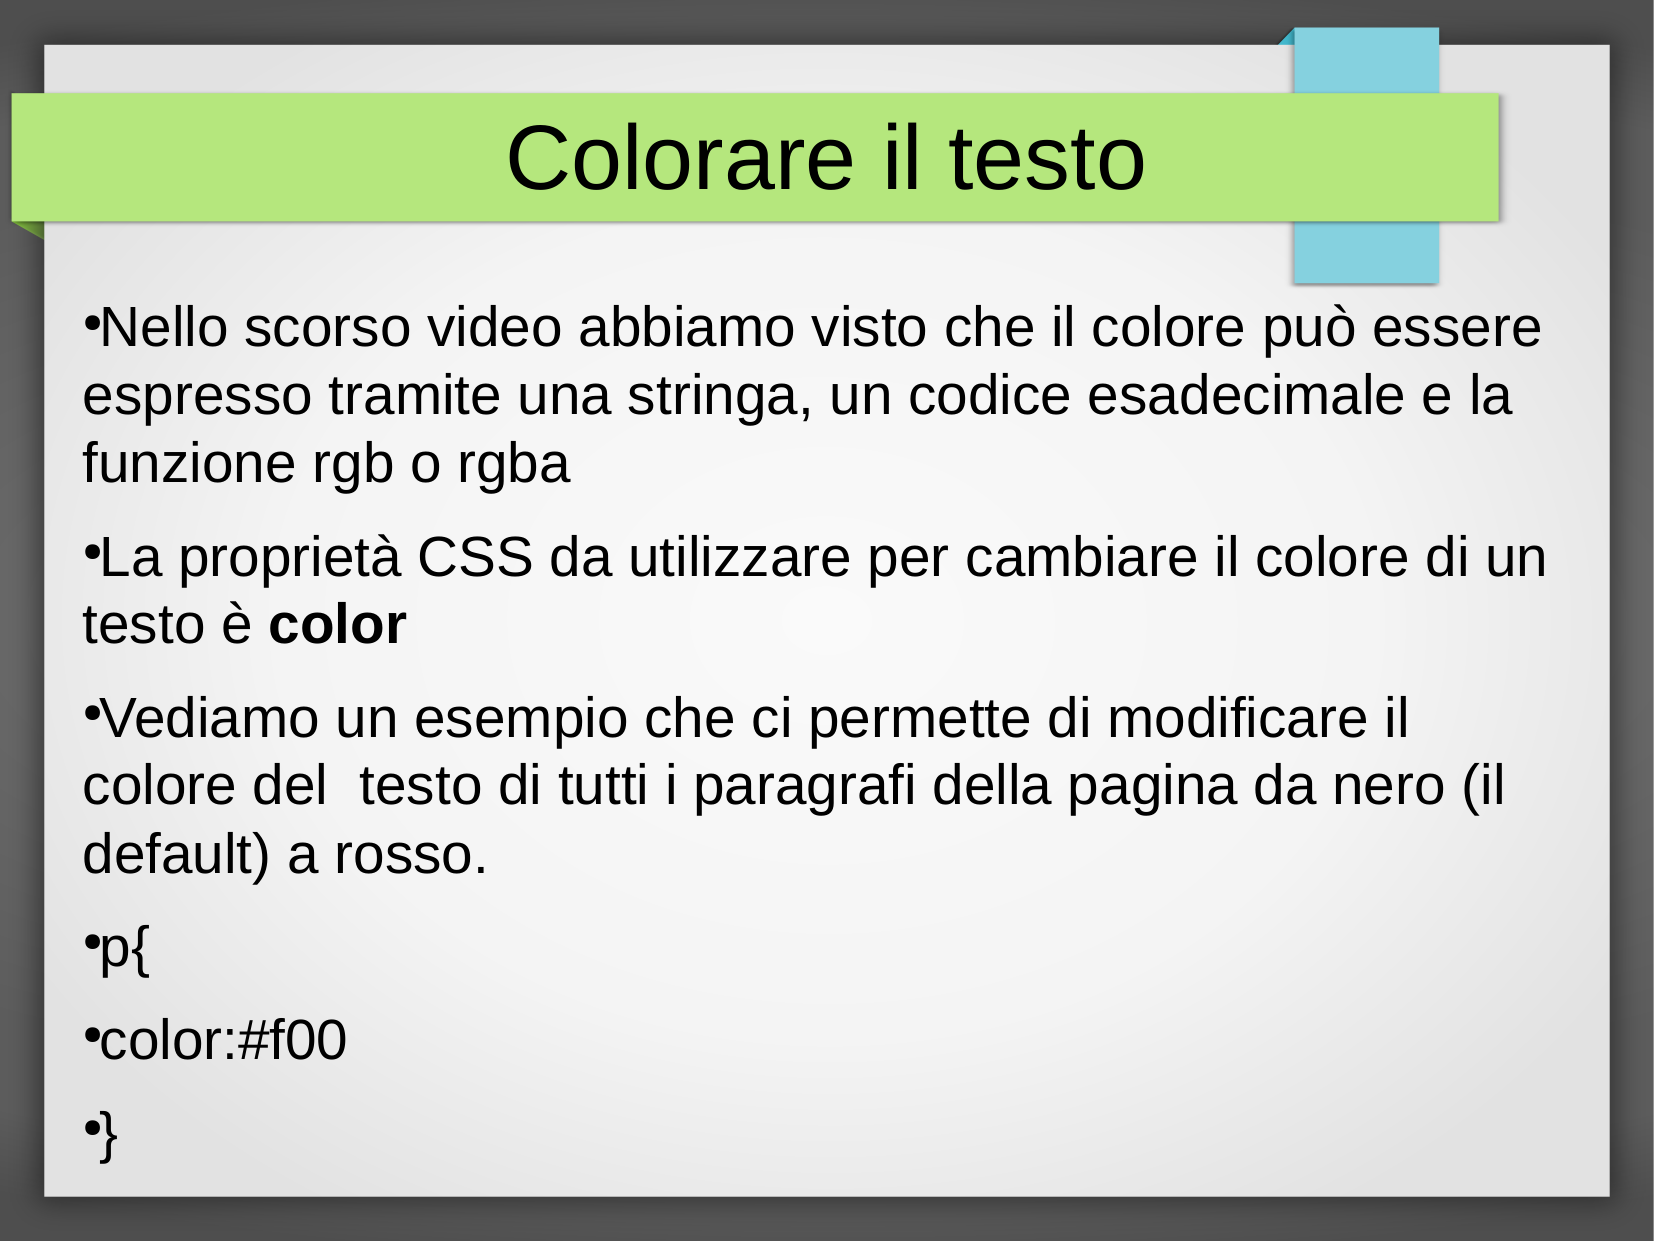

# Colorare il testo
Nello scorso video abbiamo visto che il colore può essere espresso tramite una stringa, un codice esadecimale e la funzione rgb o rgba
La proprietà CSS da utilizzare per cambiare il colore di un testo è color
Vediamo un esempio che ci permette di modificare il colore del testo di tutti i paragrafi della pagina da nero (il default) a rosso.
p{
color:#f00
}